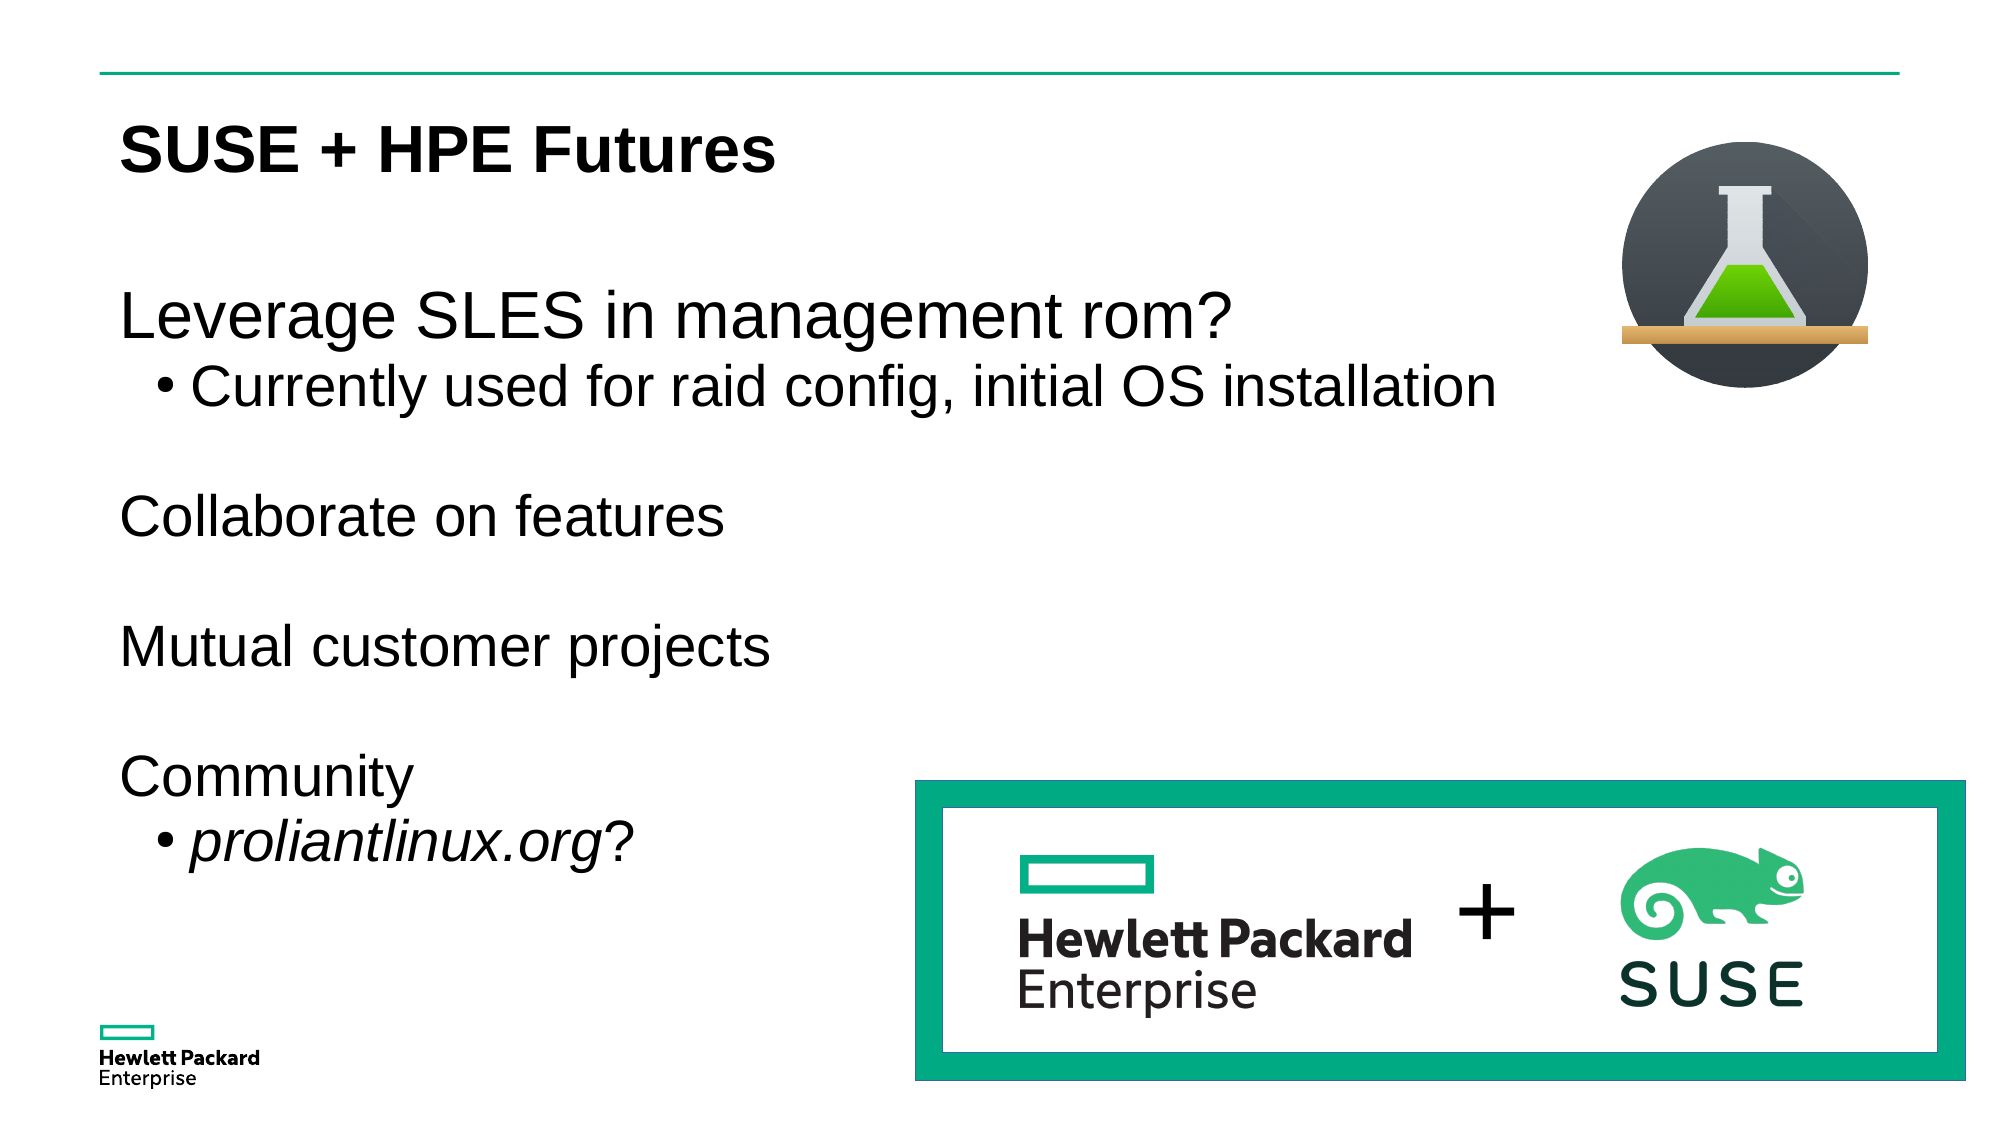

SUSE + HPE Futures
Leverage SLES in management rom?
Currently used for raid config, initial OS installation
Collaborate on features
Mutual customer projects
Community
proliantlinux.org?
+